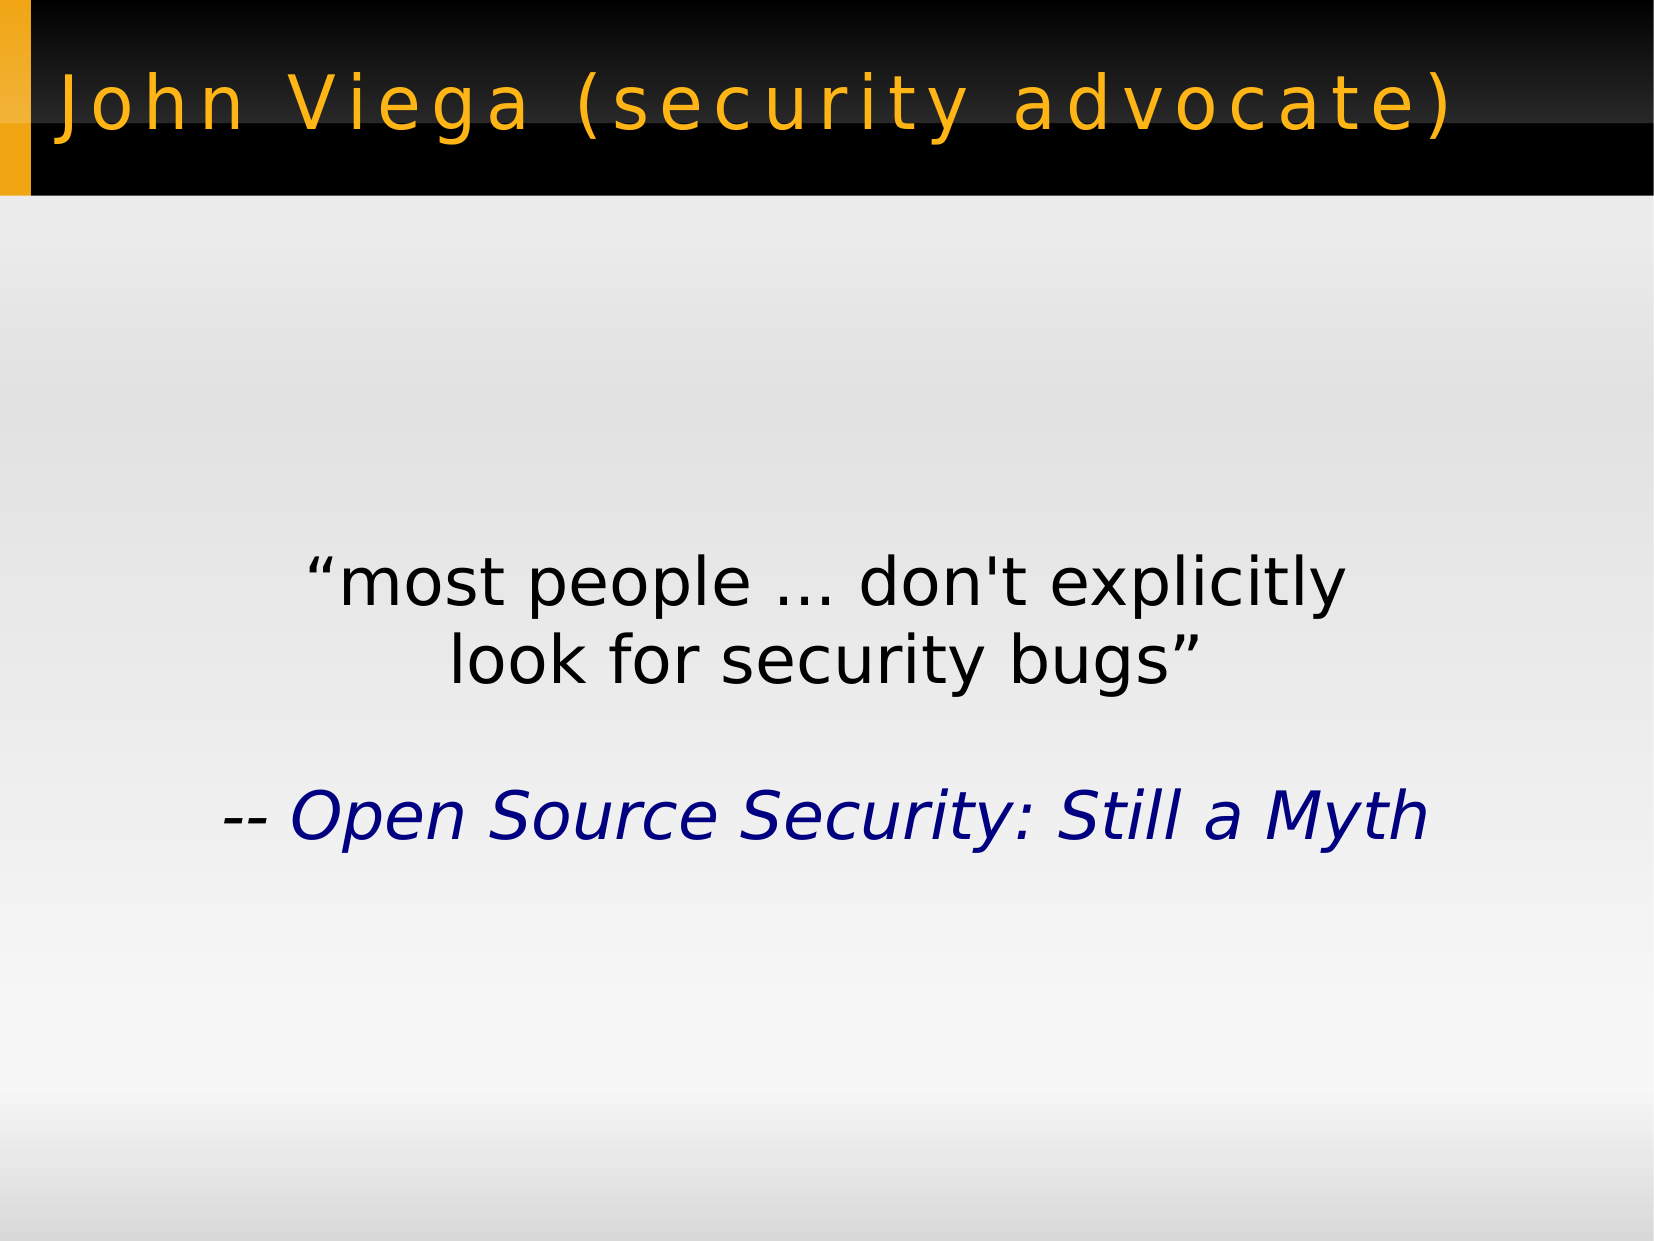

# John Viega (security advocate)
“most people ... don't explicitly
look for security bugs”
-- Open Source Security: Still a Myth